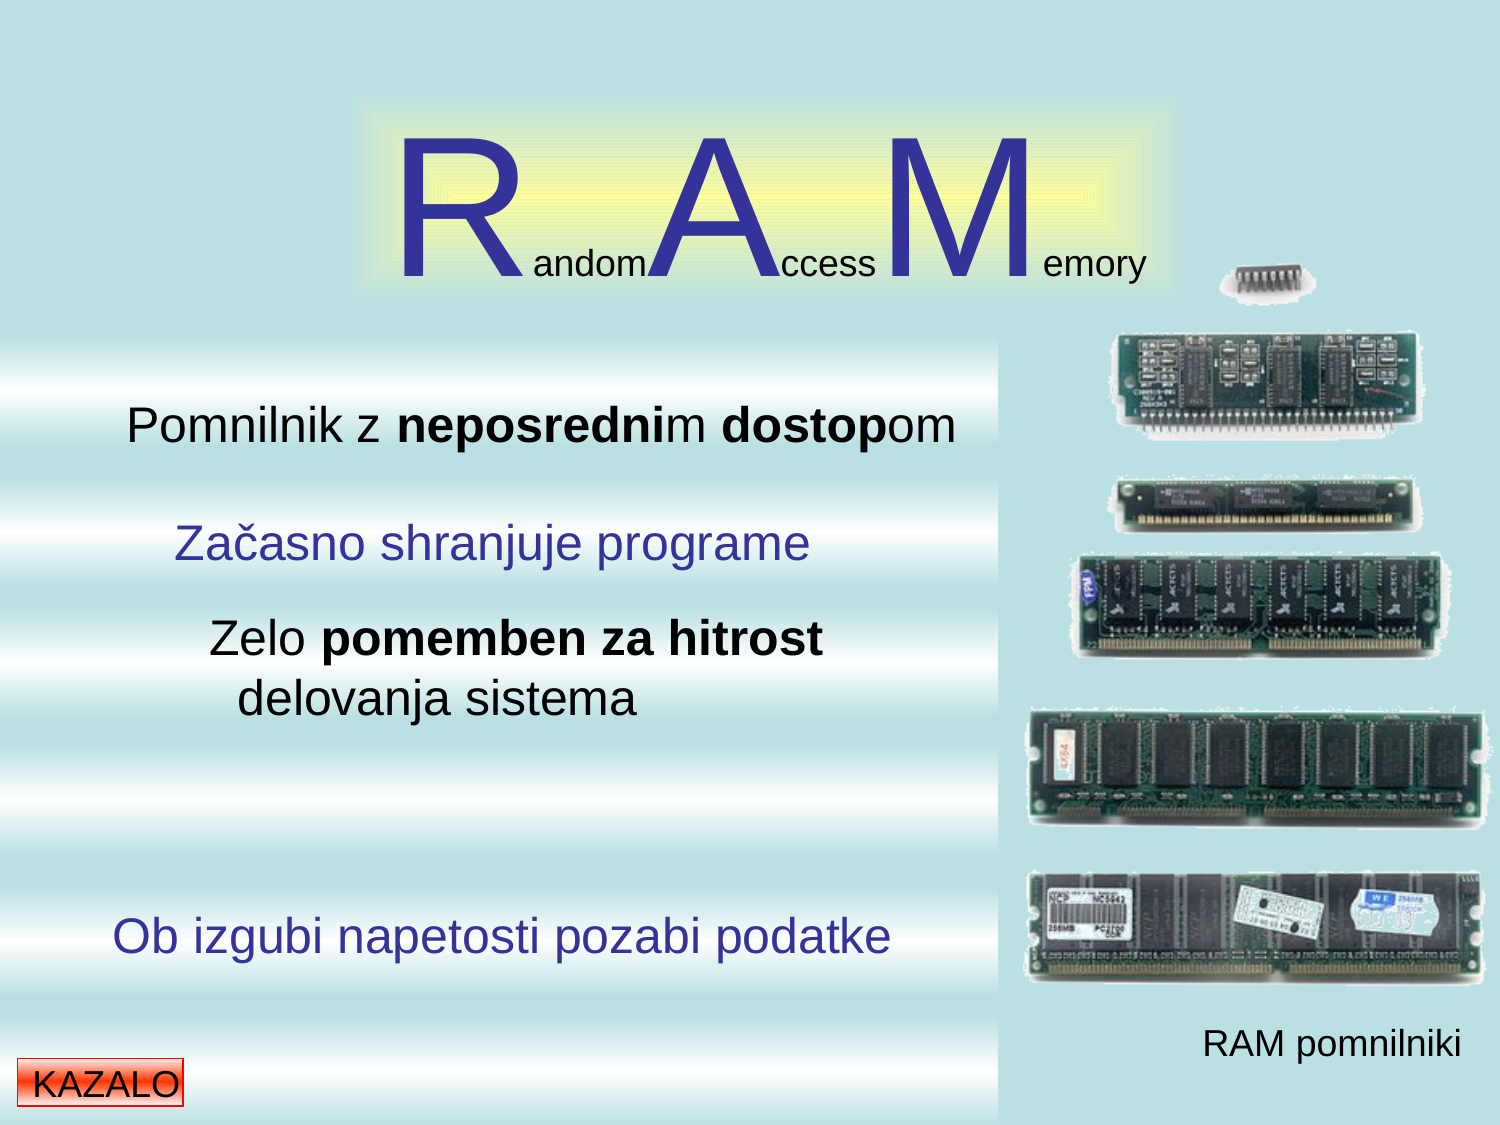

# RandomAccessMemory
Pomnilnik z neposrednim dostopom
Začasno shranjuje programe
Zelo pomemben za hitrost
 delovanja sistema
Ob izgubi napetosti pozabi podatke
RAM pomnilniki
KAZALO